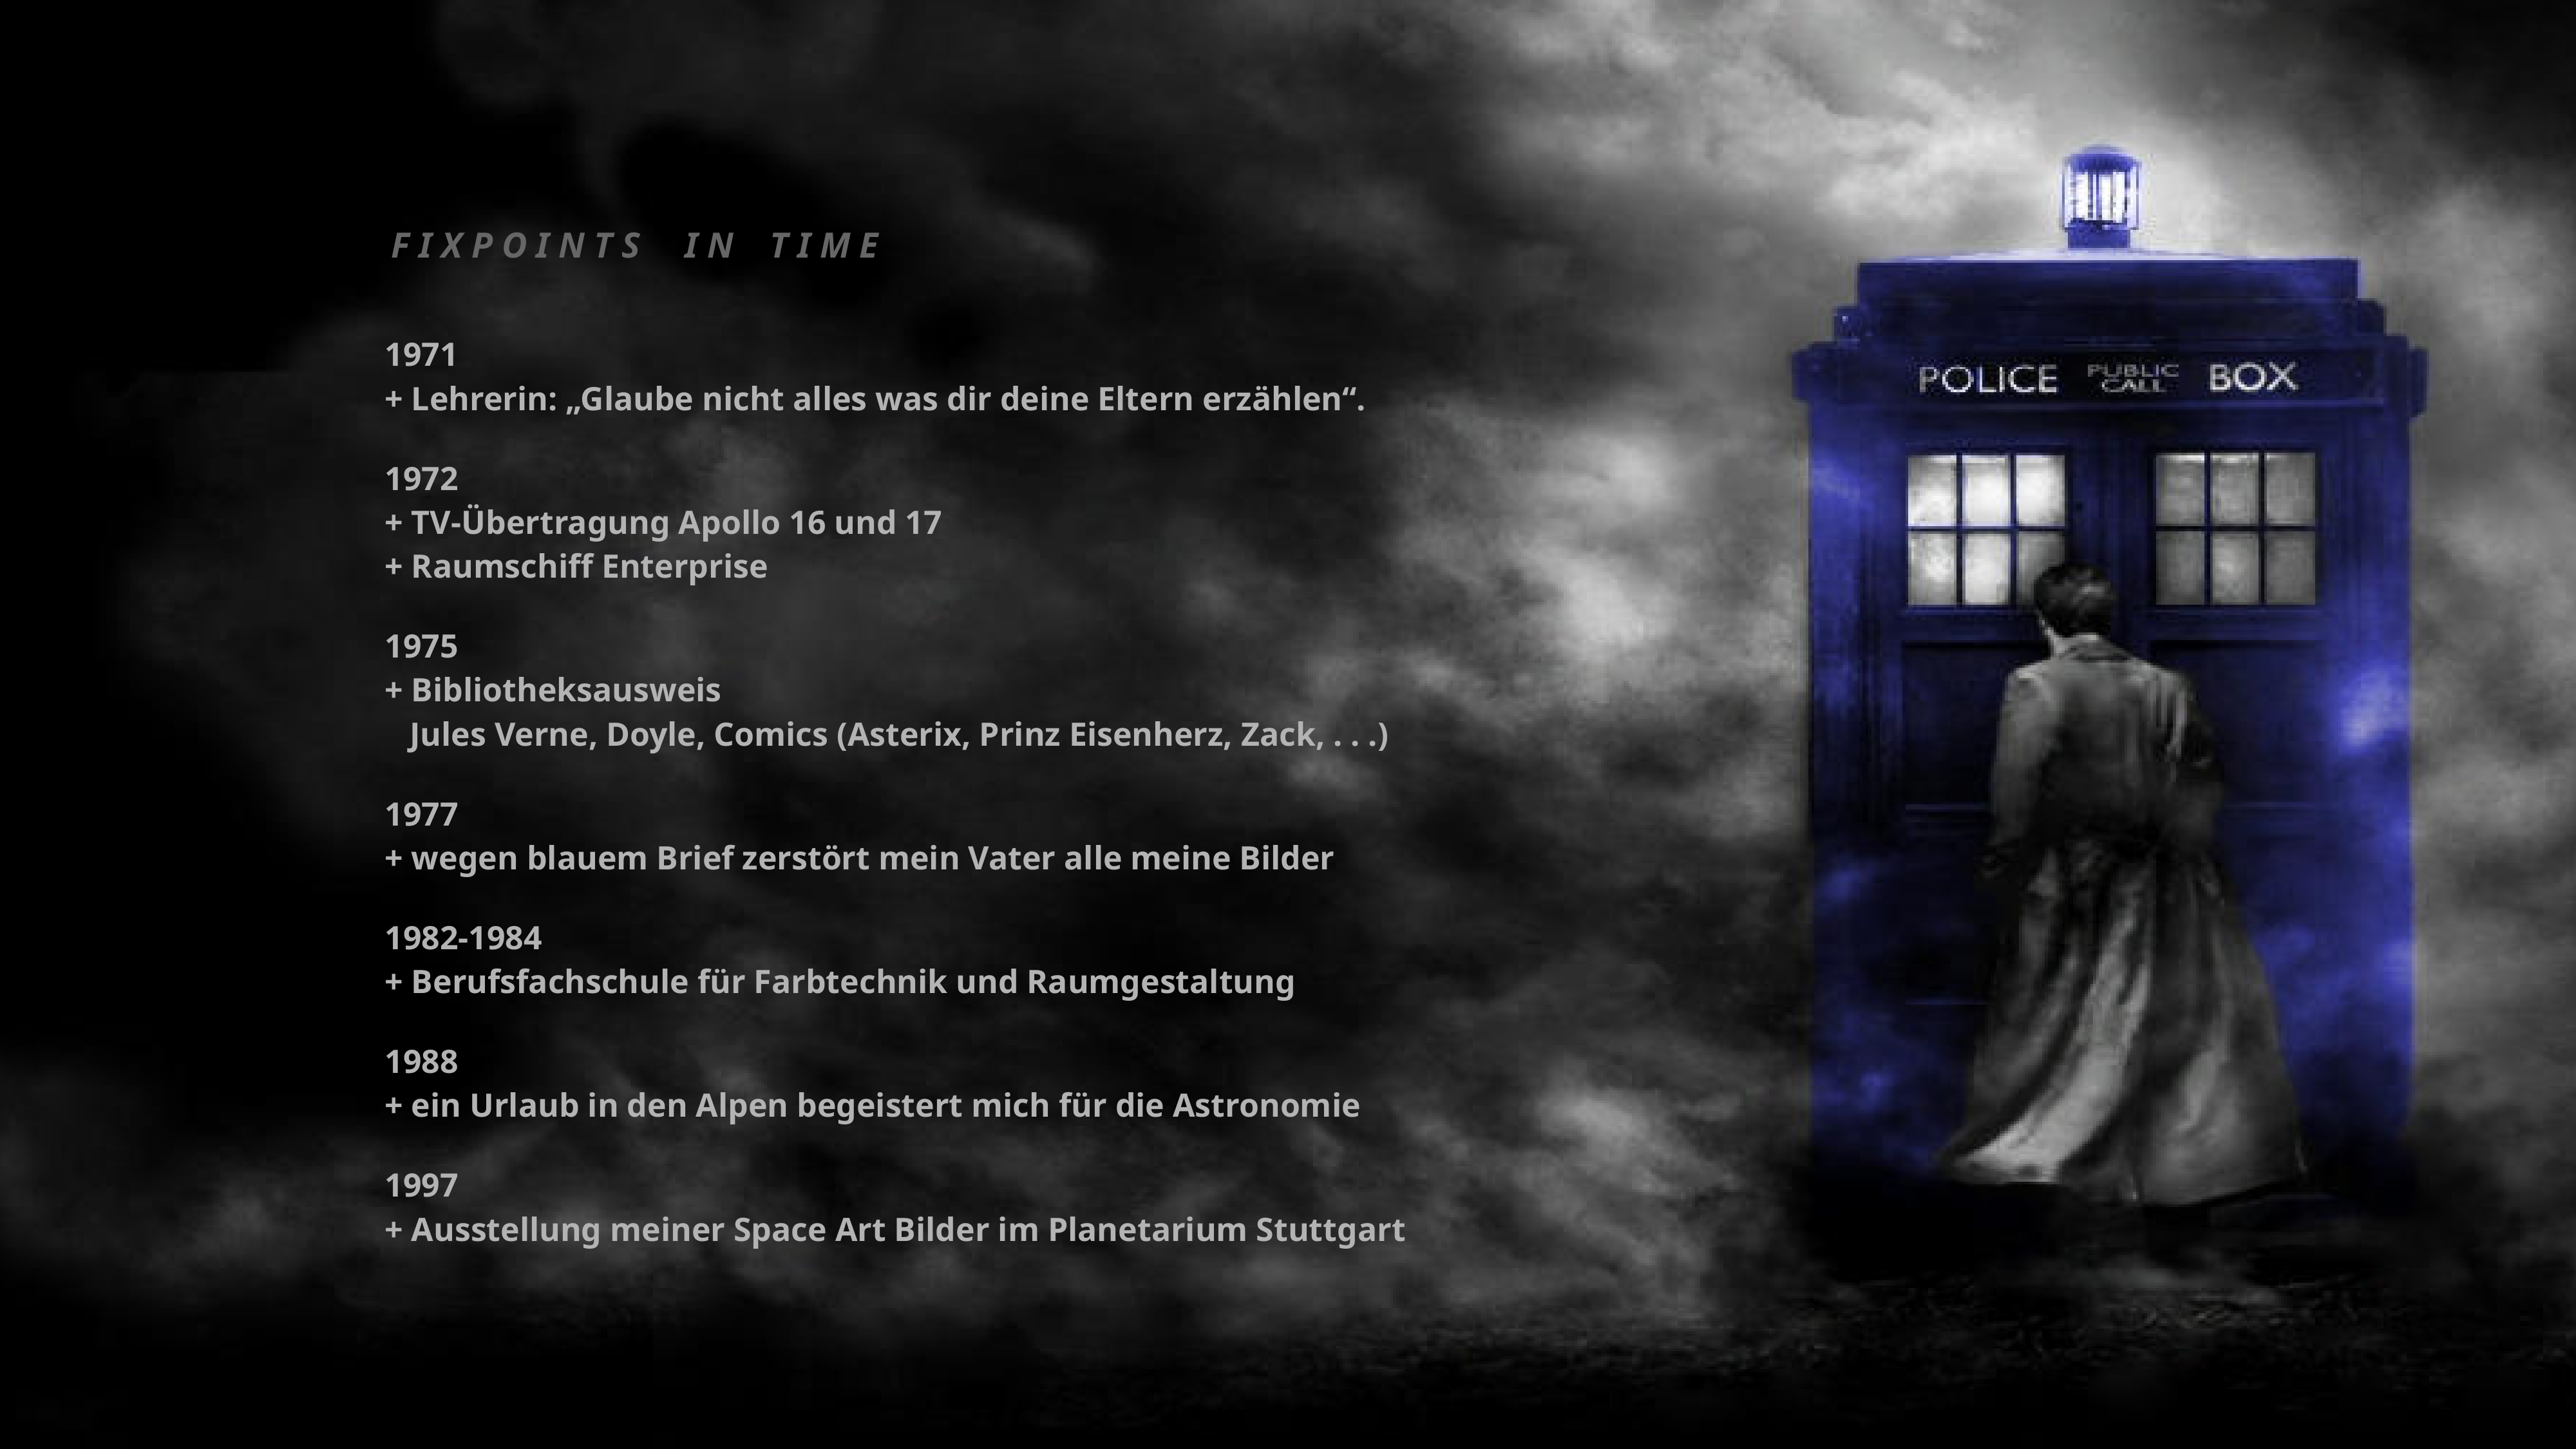

F I X P O I N T S I N T I M E
1971
+ Lehrerin: „Glaube nicht alles was dir deine Eltern erzählen“.
1972
+ TV-Übertragung Apollo 16 und 17
+ Raumschiff Enterprise
1975
+ Bibliotheksausweis
 Jules Verne, Doyle, Comics (Asterix, Prinz Eisenherz, Zack, . . .)
1977
+ wegen blauem Brief zerstört mein Vater alle meine Bilder
1982-1984
+ Berufsfachschule für Farbtechnik und Raumgestaltung
1988
+ ein Urlaub in den Alpen begeistert mich für die Astronomie
1997
+ Ausstellung meiner Space Art Bilder im Planetarium Stuttgart